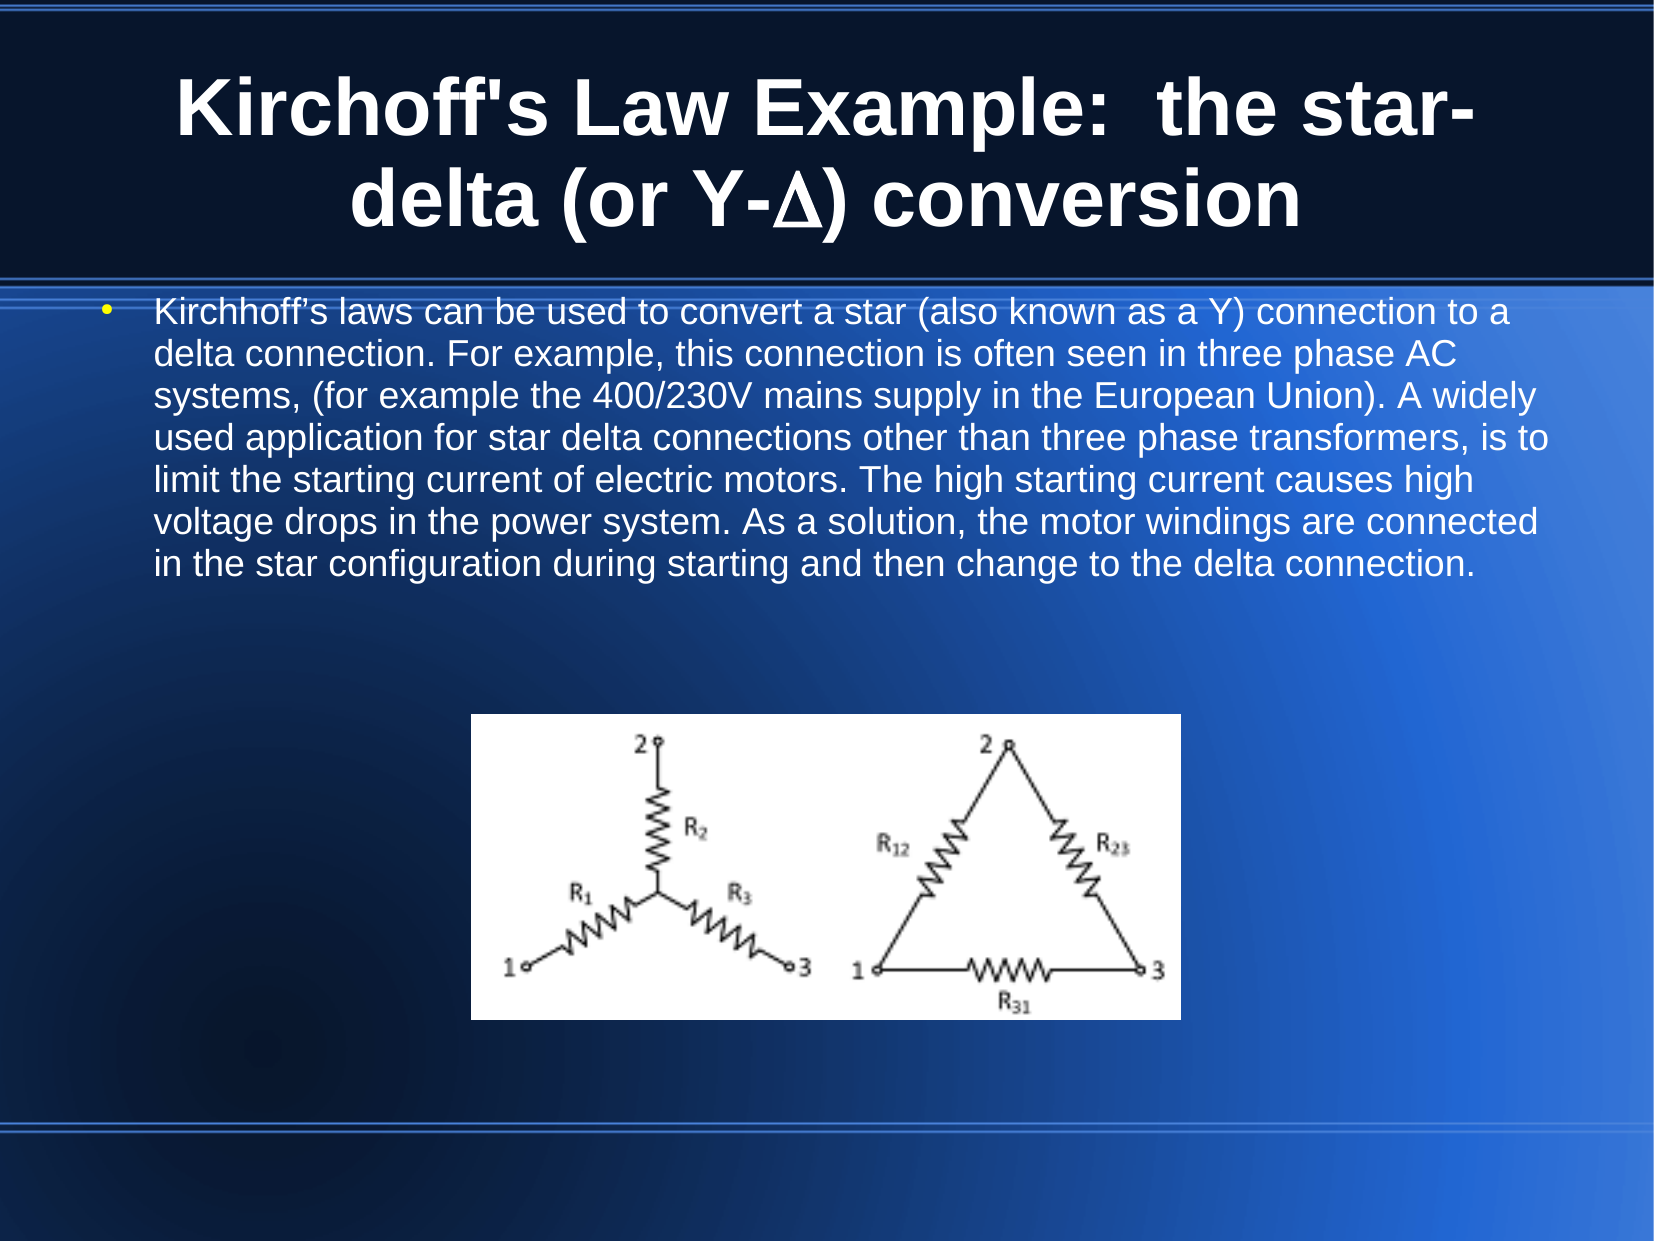

# Kirchoff's Law Example: the star-delta (or Y-D) conversion
Kirchhoff’s laws can be used to convert a star (also known as a Y) connection to a delta connection. For example, this connection is often seen in three phase AC systems, (for example the 400/230V mains supply in the European Union). A widely used application for star delta connections other than three phase transformers, is to limit the starting current of electric motors. The high starting current causes high voltage drops in the power system. As a solution, the motor windings are connected in the star configuration during starting and then change to the delta connection.